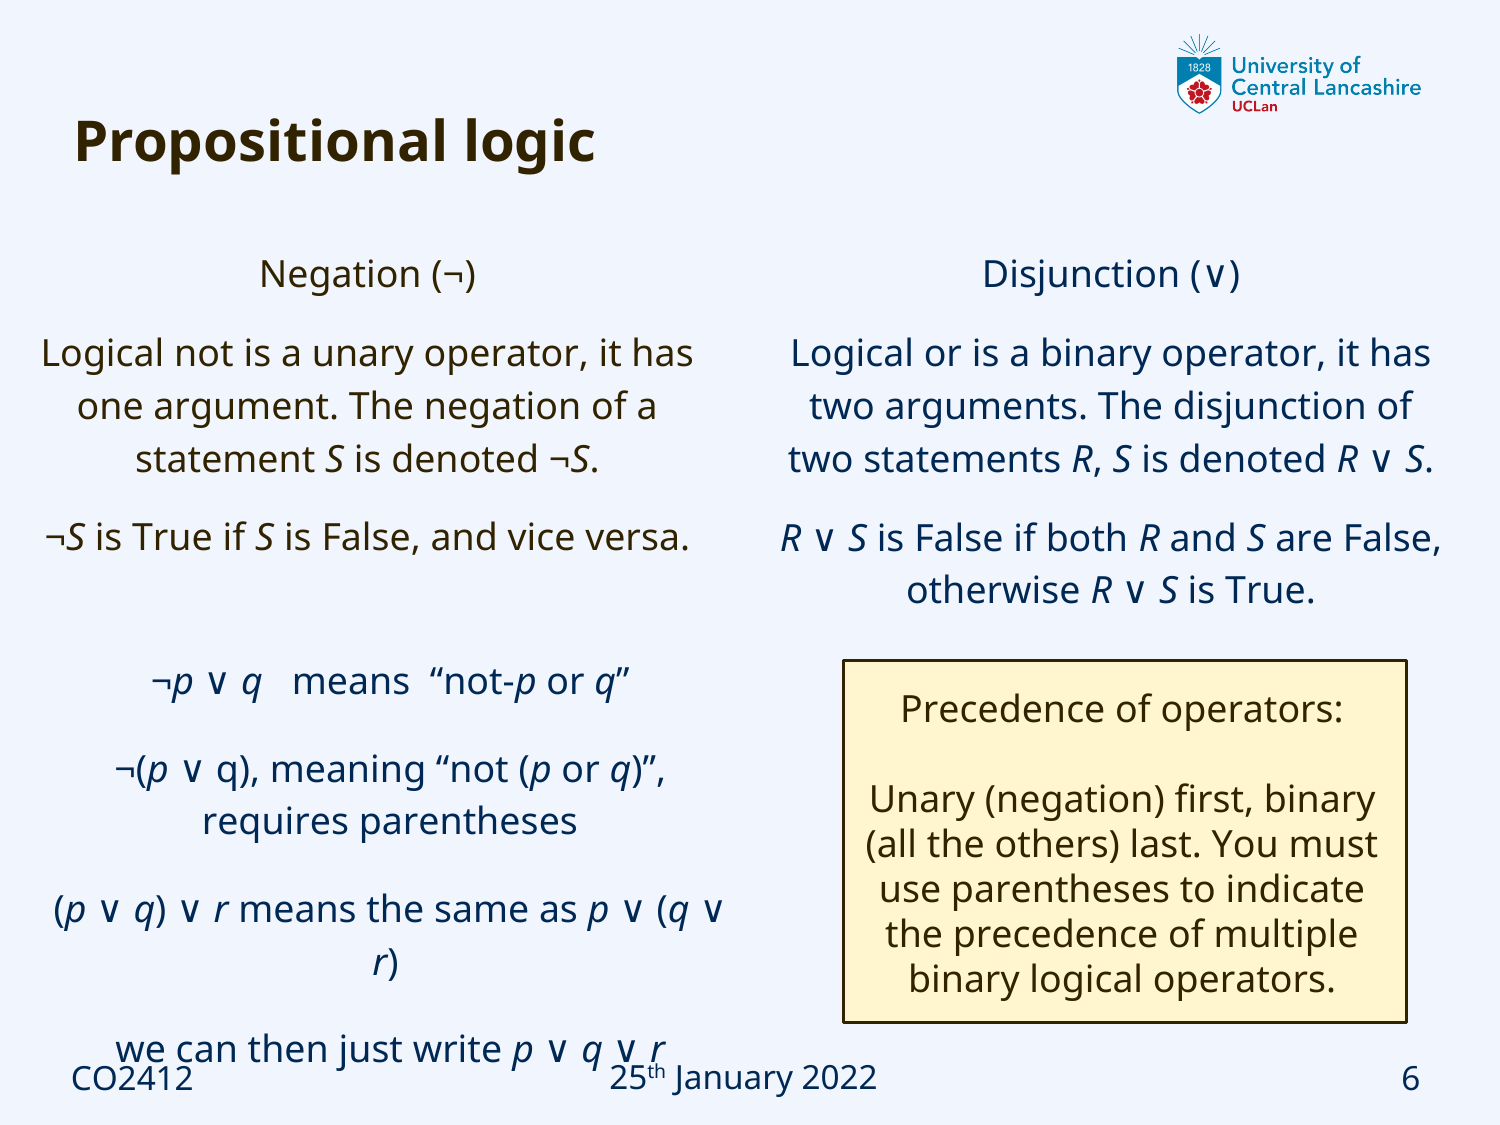

# Propositional logic
Negation (¬)
Logical not is a unary operator, it has one argument. The negation of a statement S is denoted ¬S.
¬S is True if S is False, and vice versa.
Disjunction (∨)
Logical or is a binary operator, it has two arguments. The disjunction of two statements R, S is denoted R ∨ S.
R ∨ S is False if both R and S are False, otherwise R ∨ S is True.
¬p ∨ q means “not-p or q”
¬(p ∨ q), meaning “not (p or q)”, requires parentheses
(p ∨ q) ∨ r means the same as p ∨ (q ∨ r)
we can then just write p ∨ q ∨ r
Precedence of operators:
Unary (negation) first, binary (all the others) last. You must use parentheses to indicate the precedence of multiple binary logical operators.